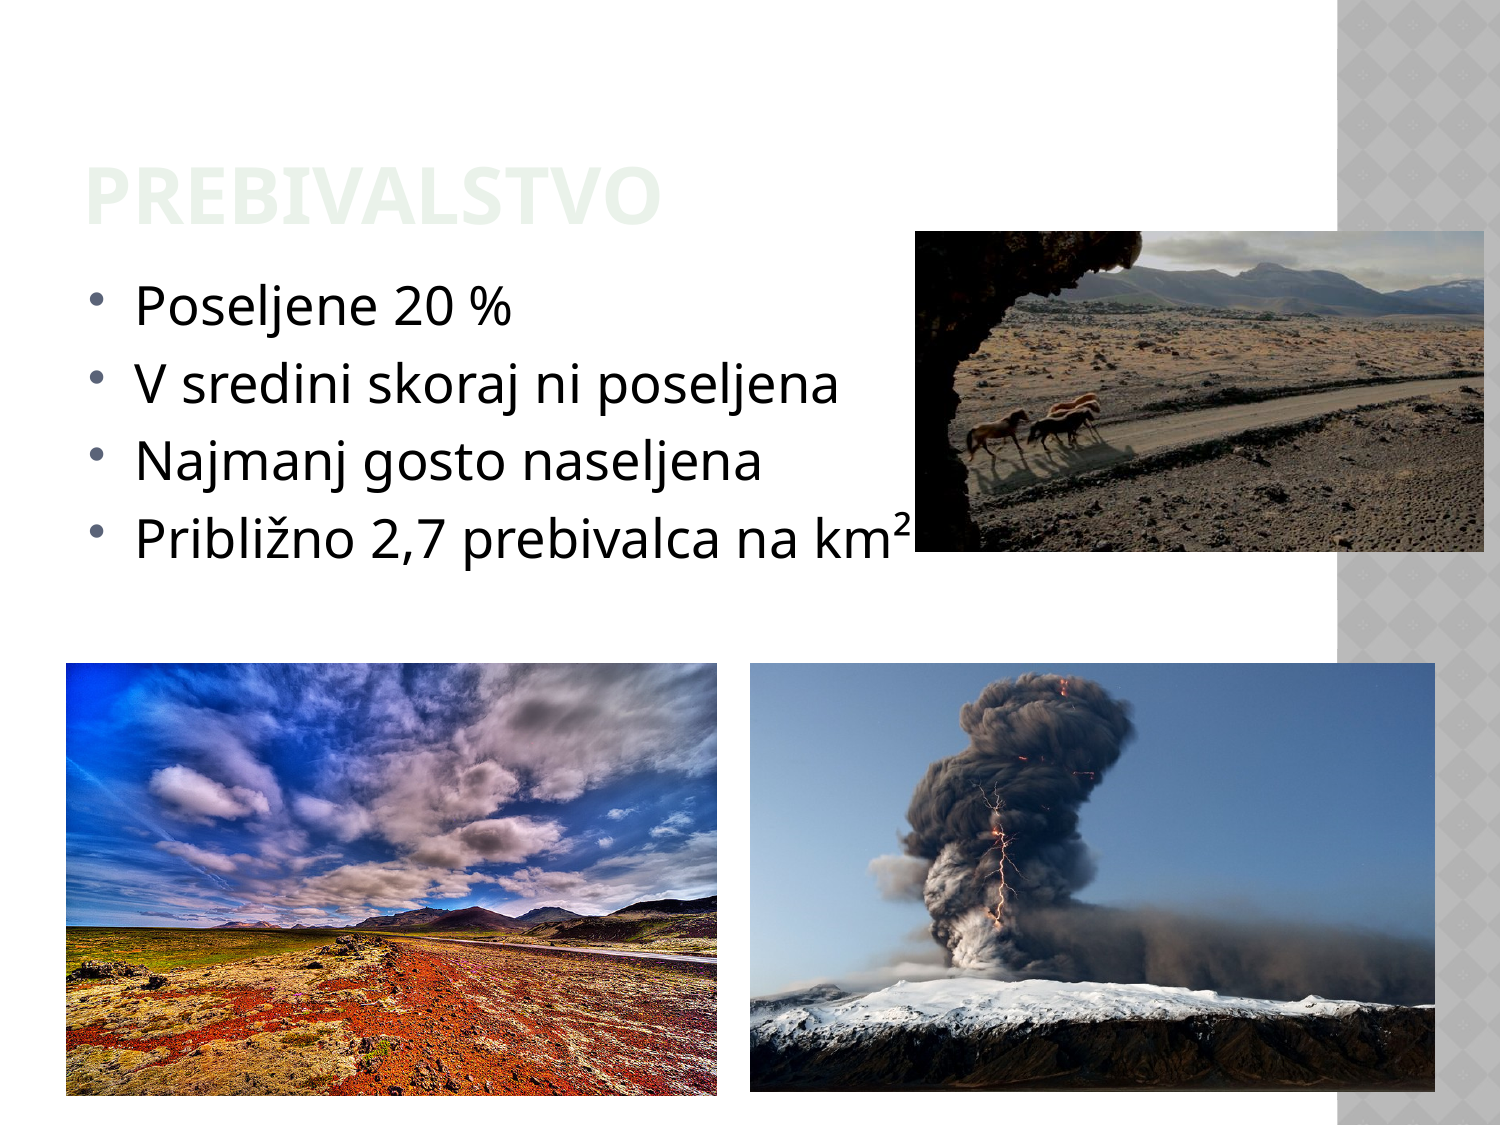

# Prebivalstvo
Poseljene 20 %
V sredini skoraj ni poseljena
Najmanj gosto naseljena
Približno 2,7 prebivalca na km²